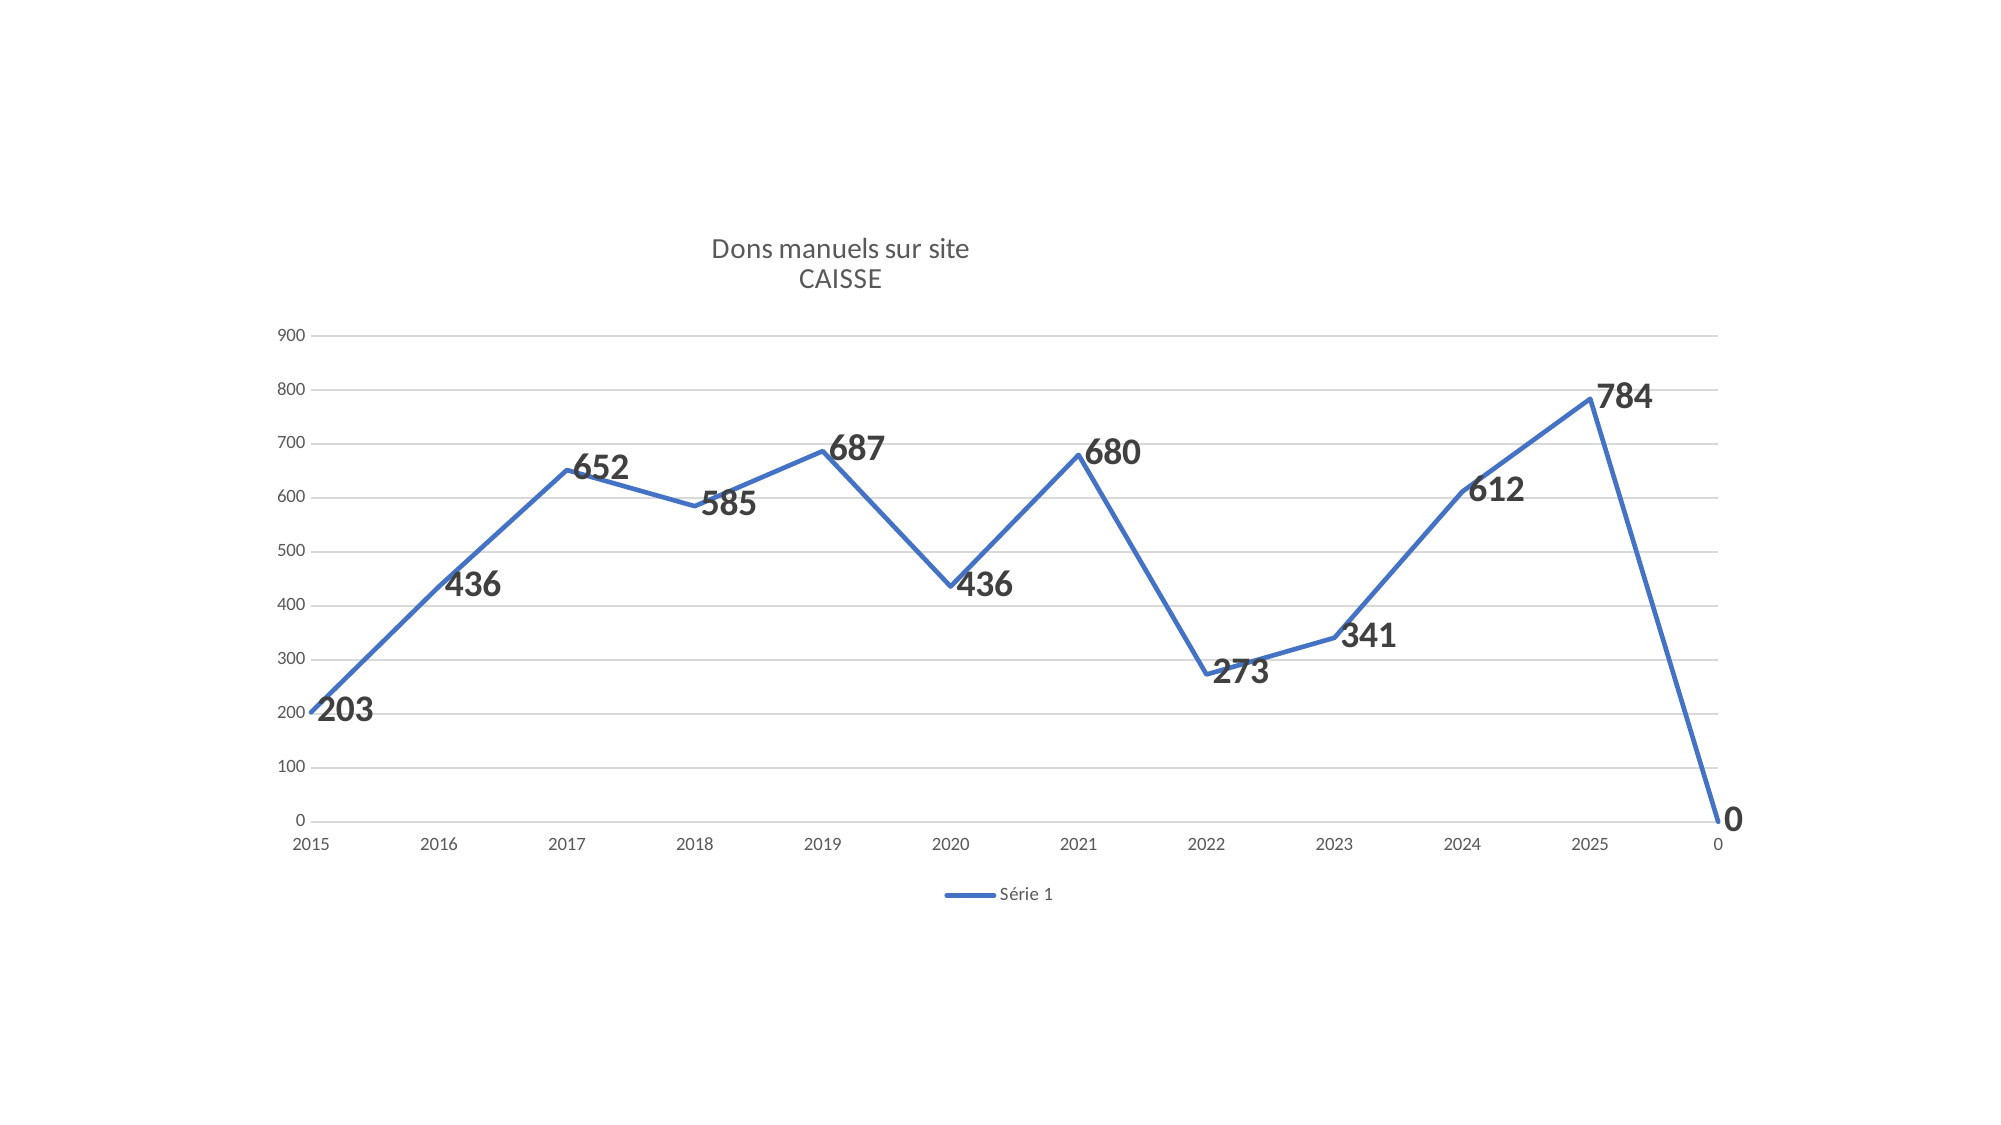

### Chart: Dons manuels sur site
CAISSE
| Category | Série 1 |
|---|---|
| 2015 | 203.0 |
| 2016 | 436.0 |
| 2017 | 652.0 |
| 2018 | 585.0 |
| 2019 | 687.0 |
| 2020 | 436.0 |
| 2021 | 680.0 |
| 2022 | 273.0 |
| 2023 | 341.0 |
| 2024 | 612.0 |
| 2025 | 784.0 |
| 0 | 0.0 |